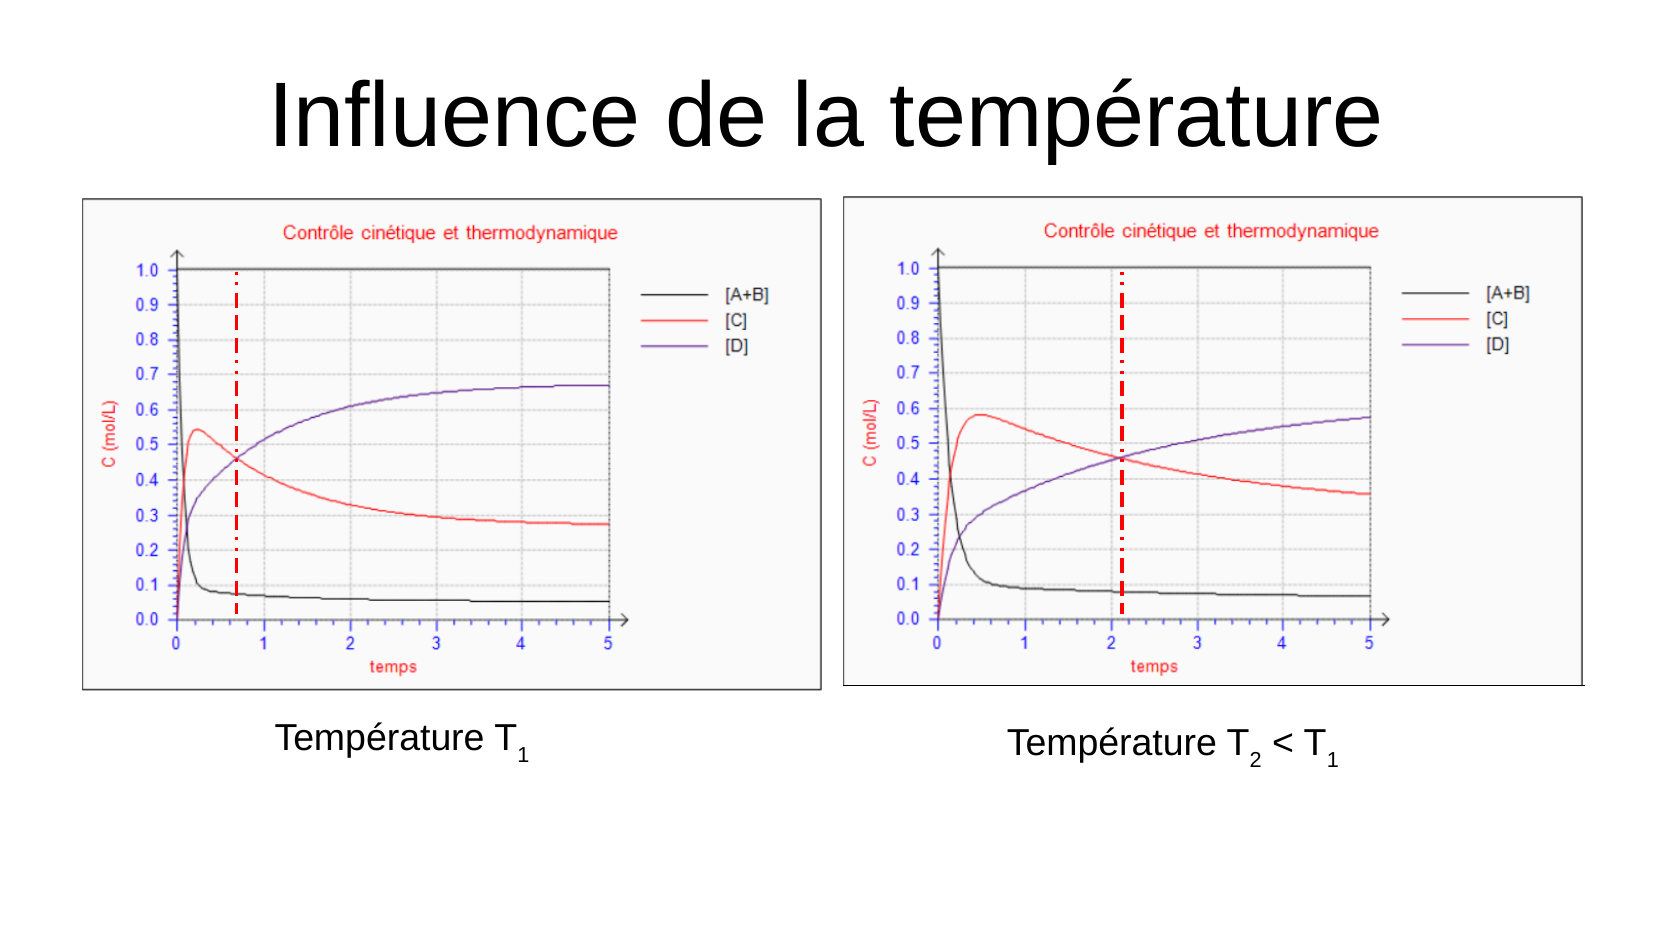

# Influence de la température
Température T1
Température T2 < T1